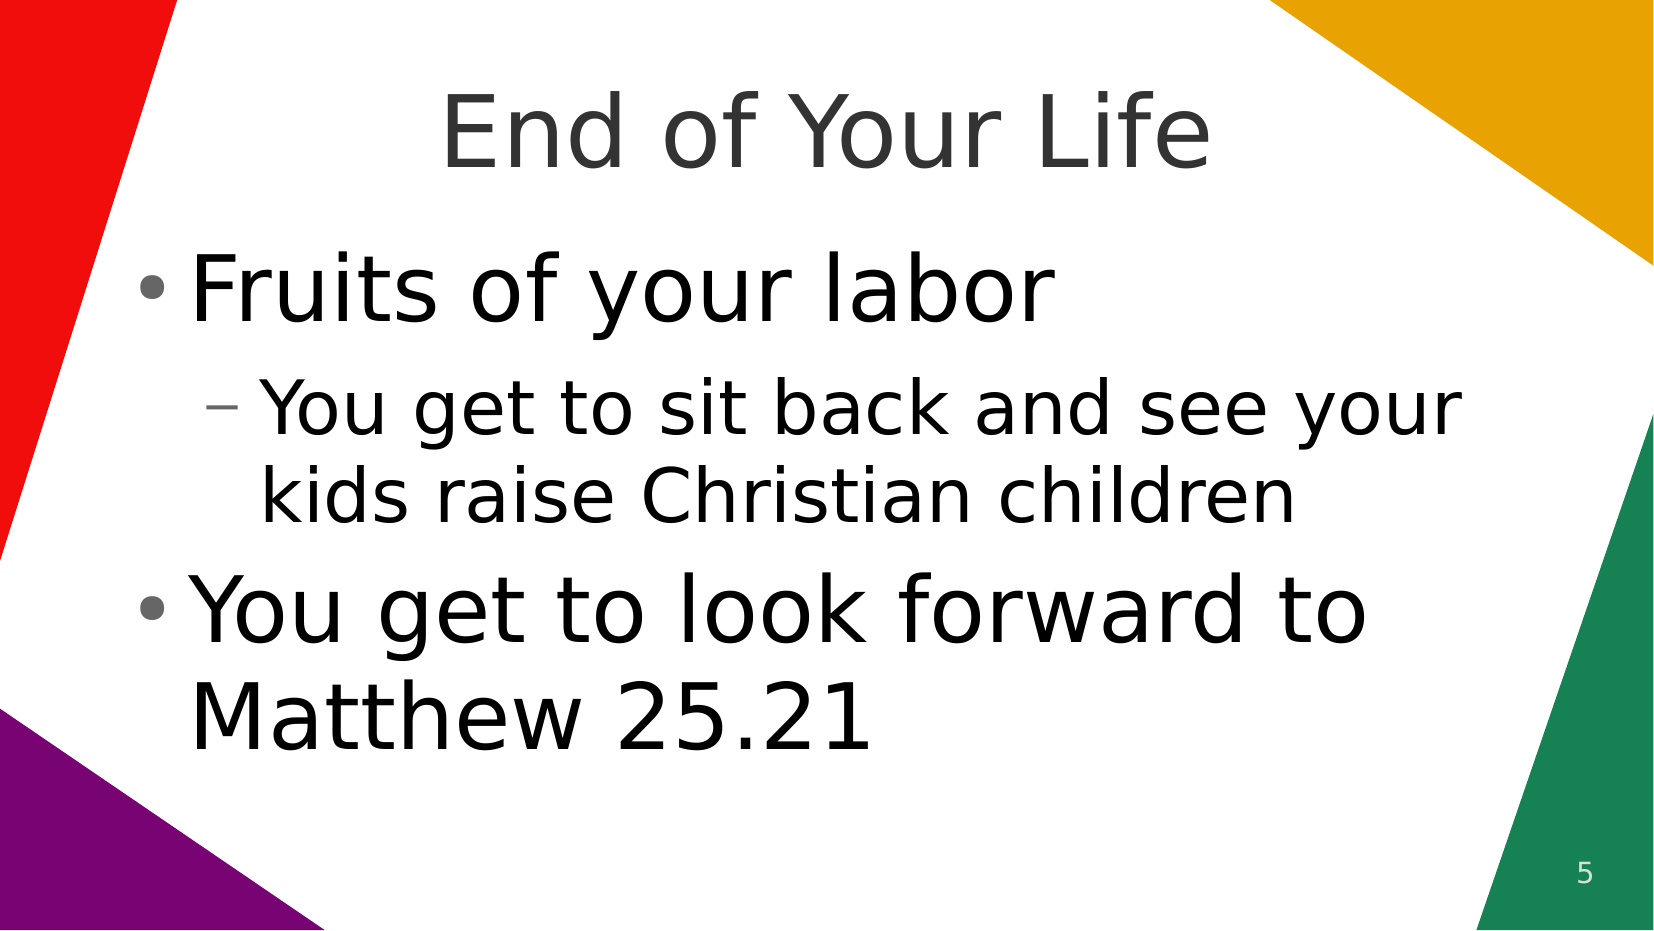

# End of Your Life
Fruits of your labor
You get to sit back and see your kids raise Christian children
You get to look forward to Matthew 25.21
5